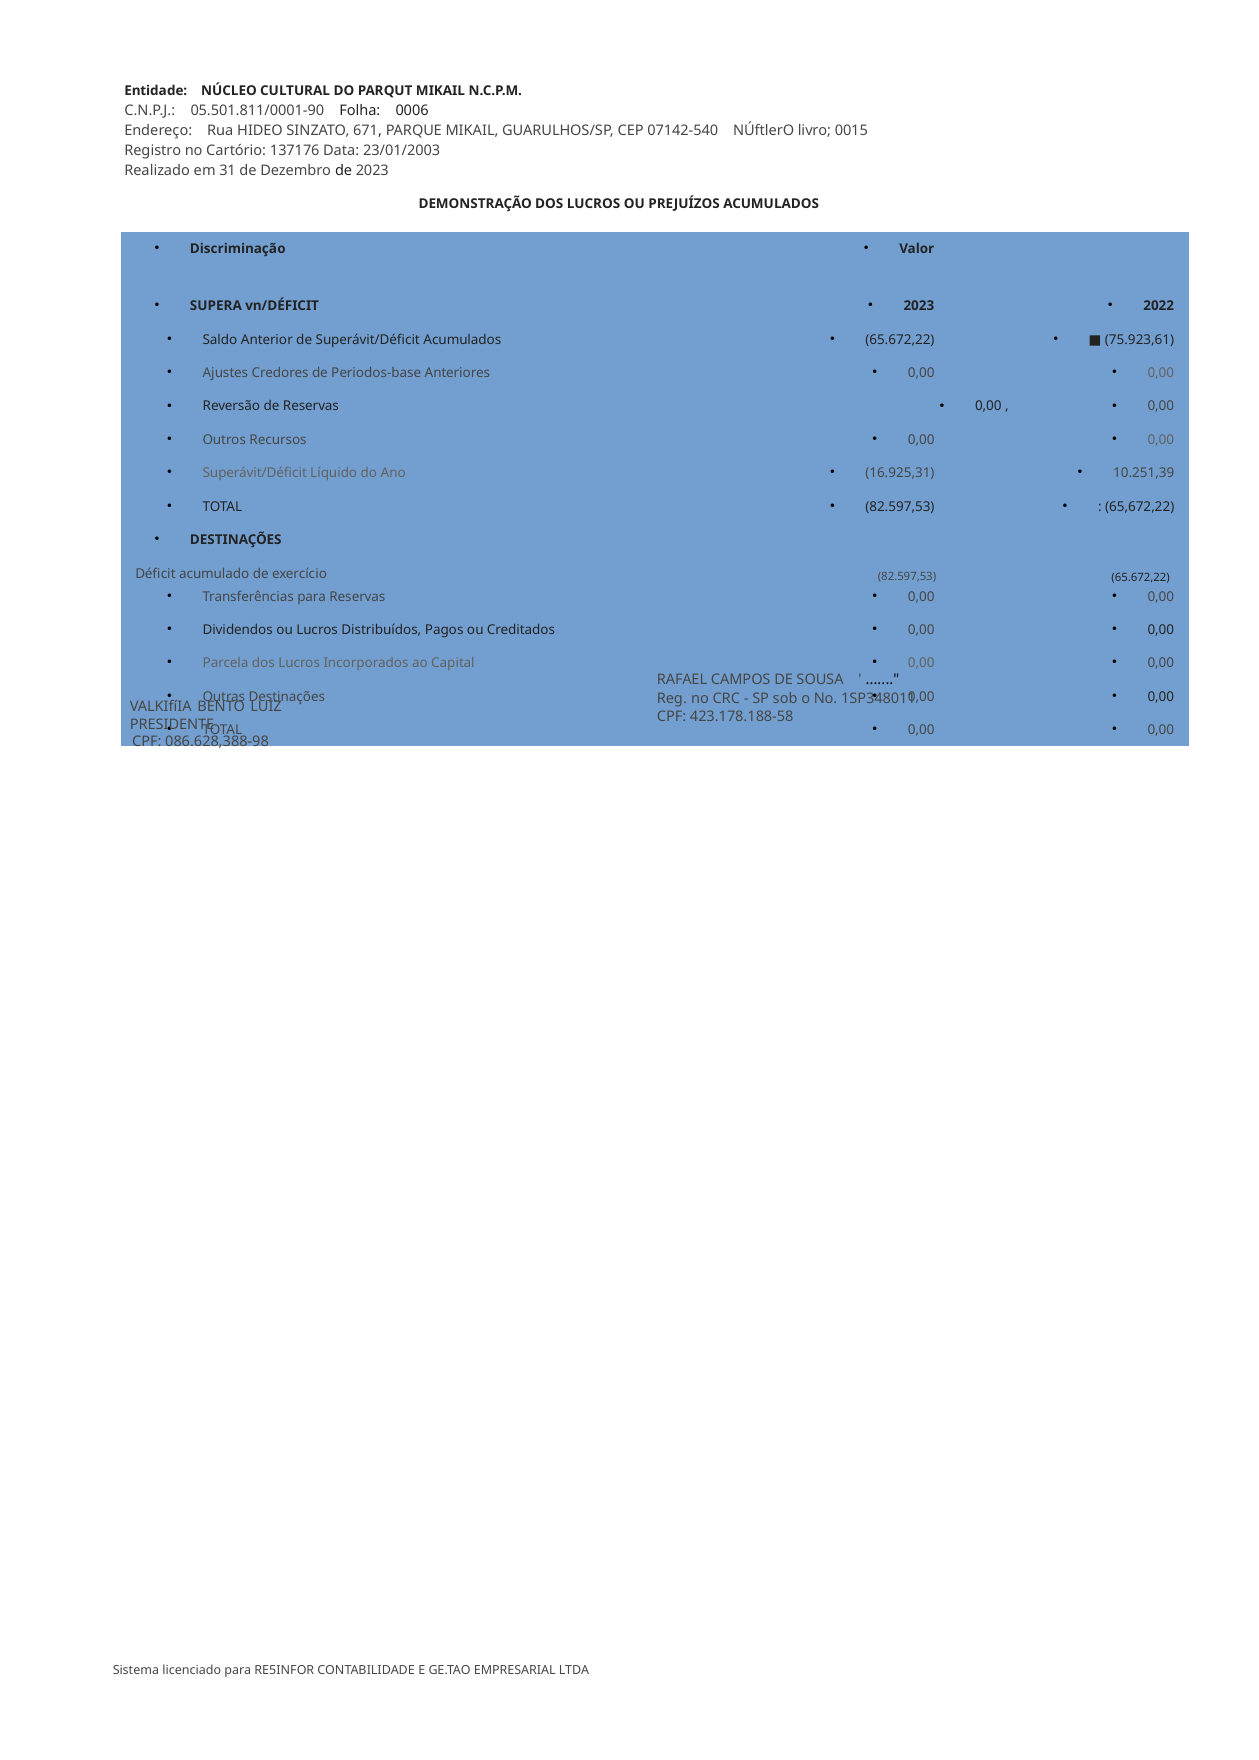

Entidade: NÚCLEO CULTURAL DO PARQUT MIKAIL N.C.P.M.
C.N.P.J.: 05.501.811/0001-90 Folha: 0006
Endereço: Rua HIDEO SINZATO, 671, PARQUE MIKAIL, GUARULHOS/SP, CEP 07142-540 NÚftlerO livro; 0015
Registro no Cartório: 137176 Data: 23/01/2003 Realizado em 31 de Dezembro de 2023
DEMONSTRAÇÃO DOS LUCROS OU PREJUÍZOS ACUMULADOS
| Discriminação | Valor | |
| --- | --- | --- |
| SUPERA vn/DÉFICIT | 2023 | 2022 |
| Saldo Anterior de Superávit/Déficit Acumulados | (65.672,22) | ■ (75.923,61) |
| Ajustes Credores de Periodos-base Anteriores | 0,00 | 0,00 |
| Reversão de Reservas | 0,00 , | 0,00 |
| Outros Recursos | 0,00 | 0,00 |
| Superávit/Déficit Líquido do Ano | (16.925,31) | 10.251,39 |
| TOTAL | (82.597,53) | : (65,672,22) |
| DESTINAÇÕES | | |
| Transferências para Reservas | 0,00 | 0,00 |
| Dividendos ou Lucros Distribuídos, Pagos ou Creditados | 0,00 | 0,00 |
| Parcela dos Lucros Incorporados ao Capital | 0,00 | 0,00 |
| Outras Destinações | 0,00 | 0,00 |
| TOTAL | 0,00 | 0,00 |
Déficit acumulado de exercício
(82.597,53)
(65.672,22)
RAFAEL CAMPOS DE SOUSA ' ......."
Reg. no CRC - SP sob o No. 1SP348011 CPF: 423.178.188-58
VALKIfíIA BENTO LUIZ PRESIDENTE
CPF: 086.628,388-98
Sistema licenciado para RE5INFOR CONTABILIDADE E GE.TAO EMPRESARIAL LTDA